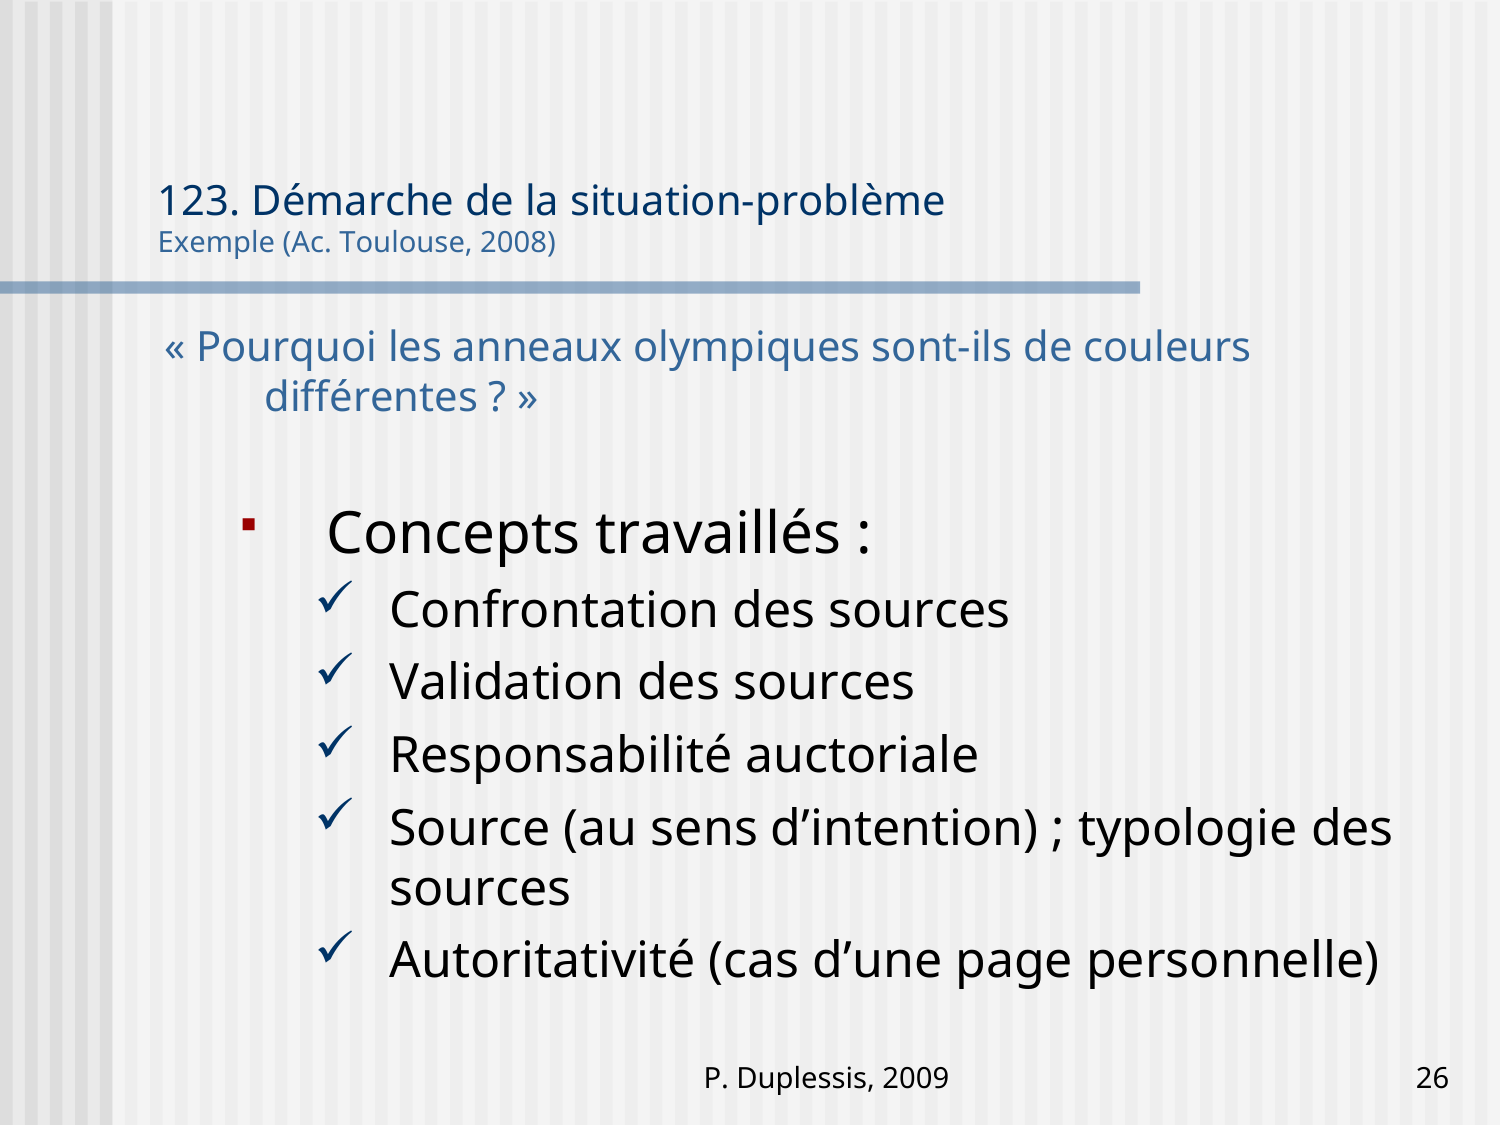

# 123. Démarche de la situation-problème Exemple (Ac. Toulouse, 2008)
« Pourquoi les anneaux olympiques sont-ils de couleurs différentes ? »
Concepts travaillés :
Confrontation des sources
Validation des sources
Responsabilité auctoriale
Source (au sens d’intention) ; typologie des sources
Autoritativité (cas d’une page personnelle)
P. Duplessis, 2009
26